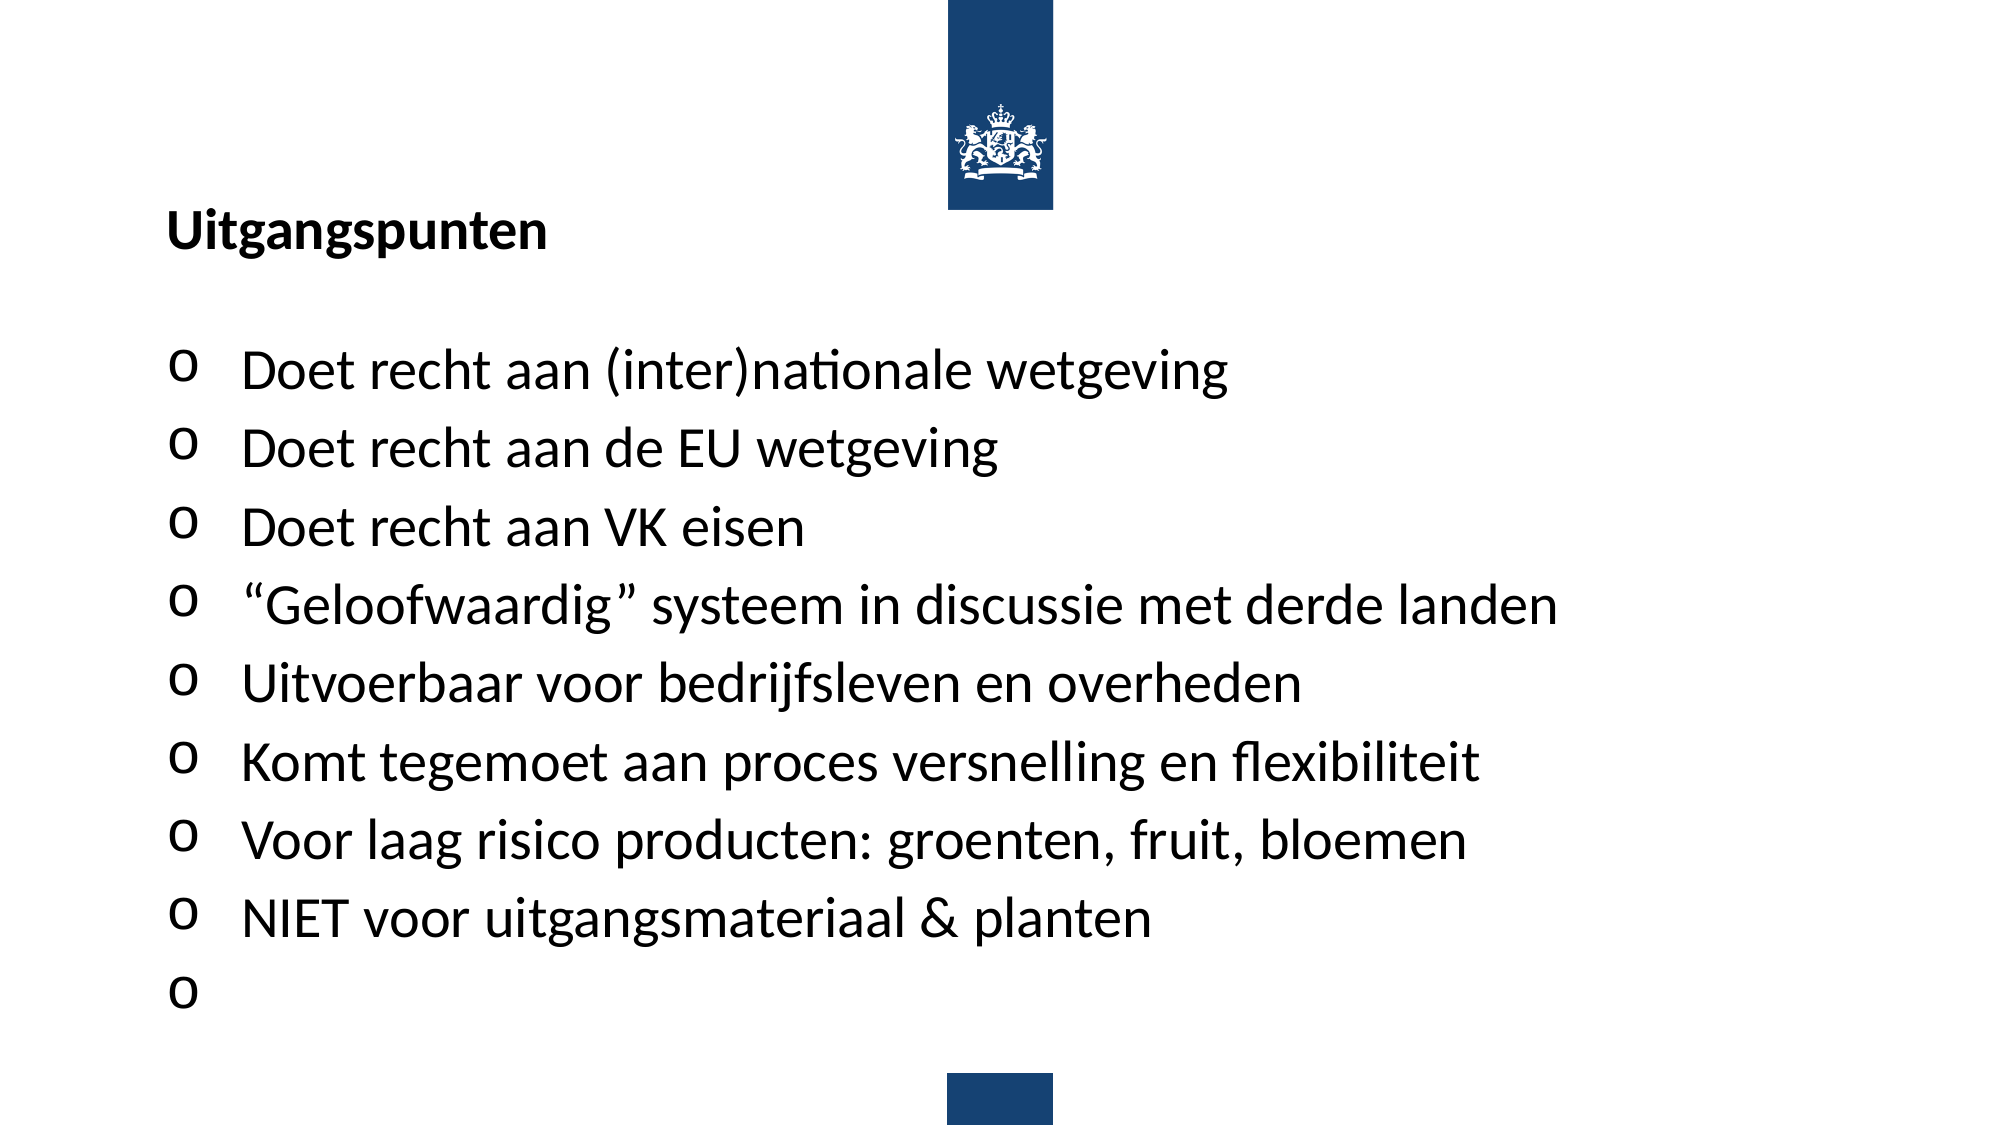

Uitgangspunten
Doet recht aan (inter)nationale wetgeving
Doet recht aan de EU wetgeving
Doet recht aan VK eisen
“Geloofwaardig” systeem in discussie met derde landen
Uitvoerbaar voor bedrijfsleven en overheden
Komt tegemoet aan proces versnelling en flexibiliteit
Voor laag risico producten: groenten, fruit, bloemen
NIET voor uitgangsmateriaal & planten
#